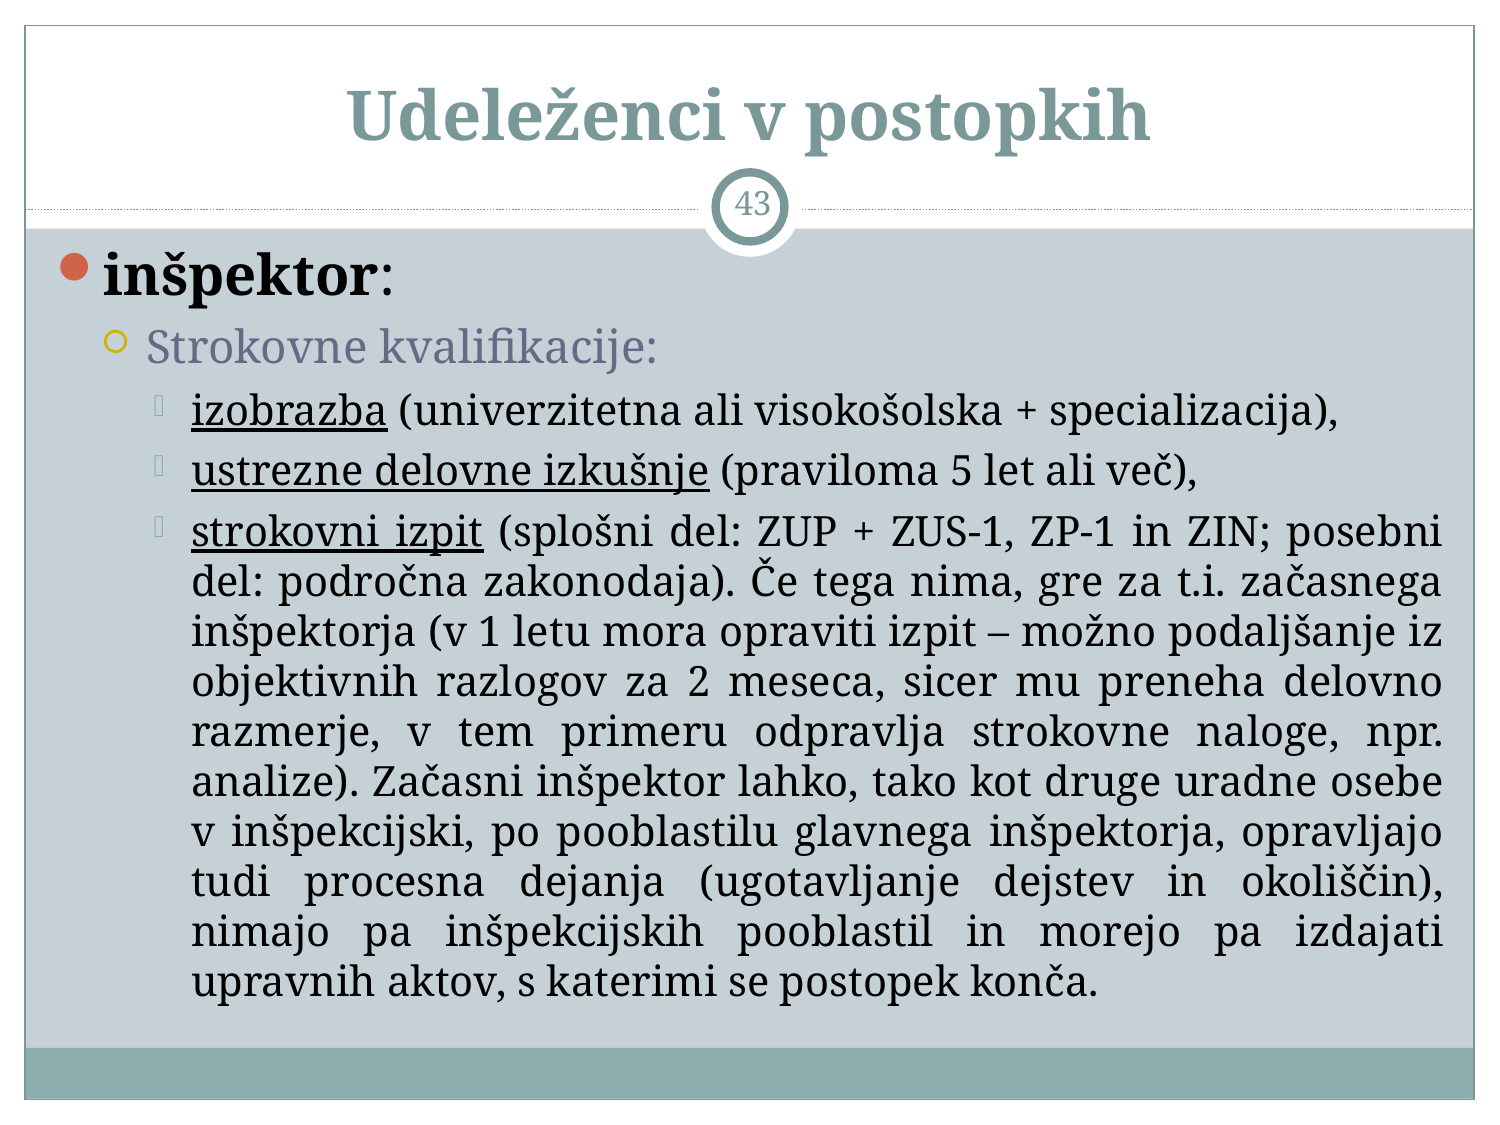

# Udeleženci v postopkih
inšpektor:
Strokovne kvalifikacije:
izobrazba (univerzitetna ali visokošolska + specializacija),
ustrezne delovne izkušnje (praviloma 5 let ali več),
strokovni izpit (splošni del: ZUP + ZUS-1, ZP-1 in ZIN; posebni del: področna zakonodaja). Če tega nima, gre za t.i. začasnega inšpektorja (v 1 letu mora opraviti izpit – možno podaljšanje iz objektivnih razlogov za 2 meseca, sicer mu preneha delovno razmerje, v tem primeru odpravlja strokovne naloge, npr. analize). Začasni inšpektor lahko, tako kot druge uradne osebe v inšpekcijski, po pooblastilu glavnega inšpektorja, opravljajo tudi procesna dejanja (ugotavljanje dejstev in okoliščin), nimajo pa inšpekcijskih pooblastil in morejo pa izdajati upravnih aktov, s katerimi se postopek konča.